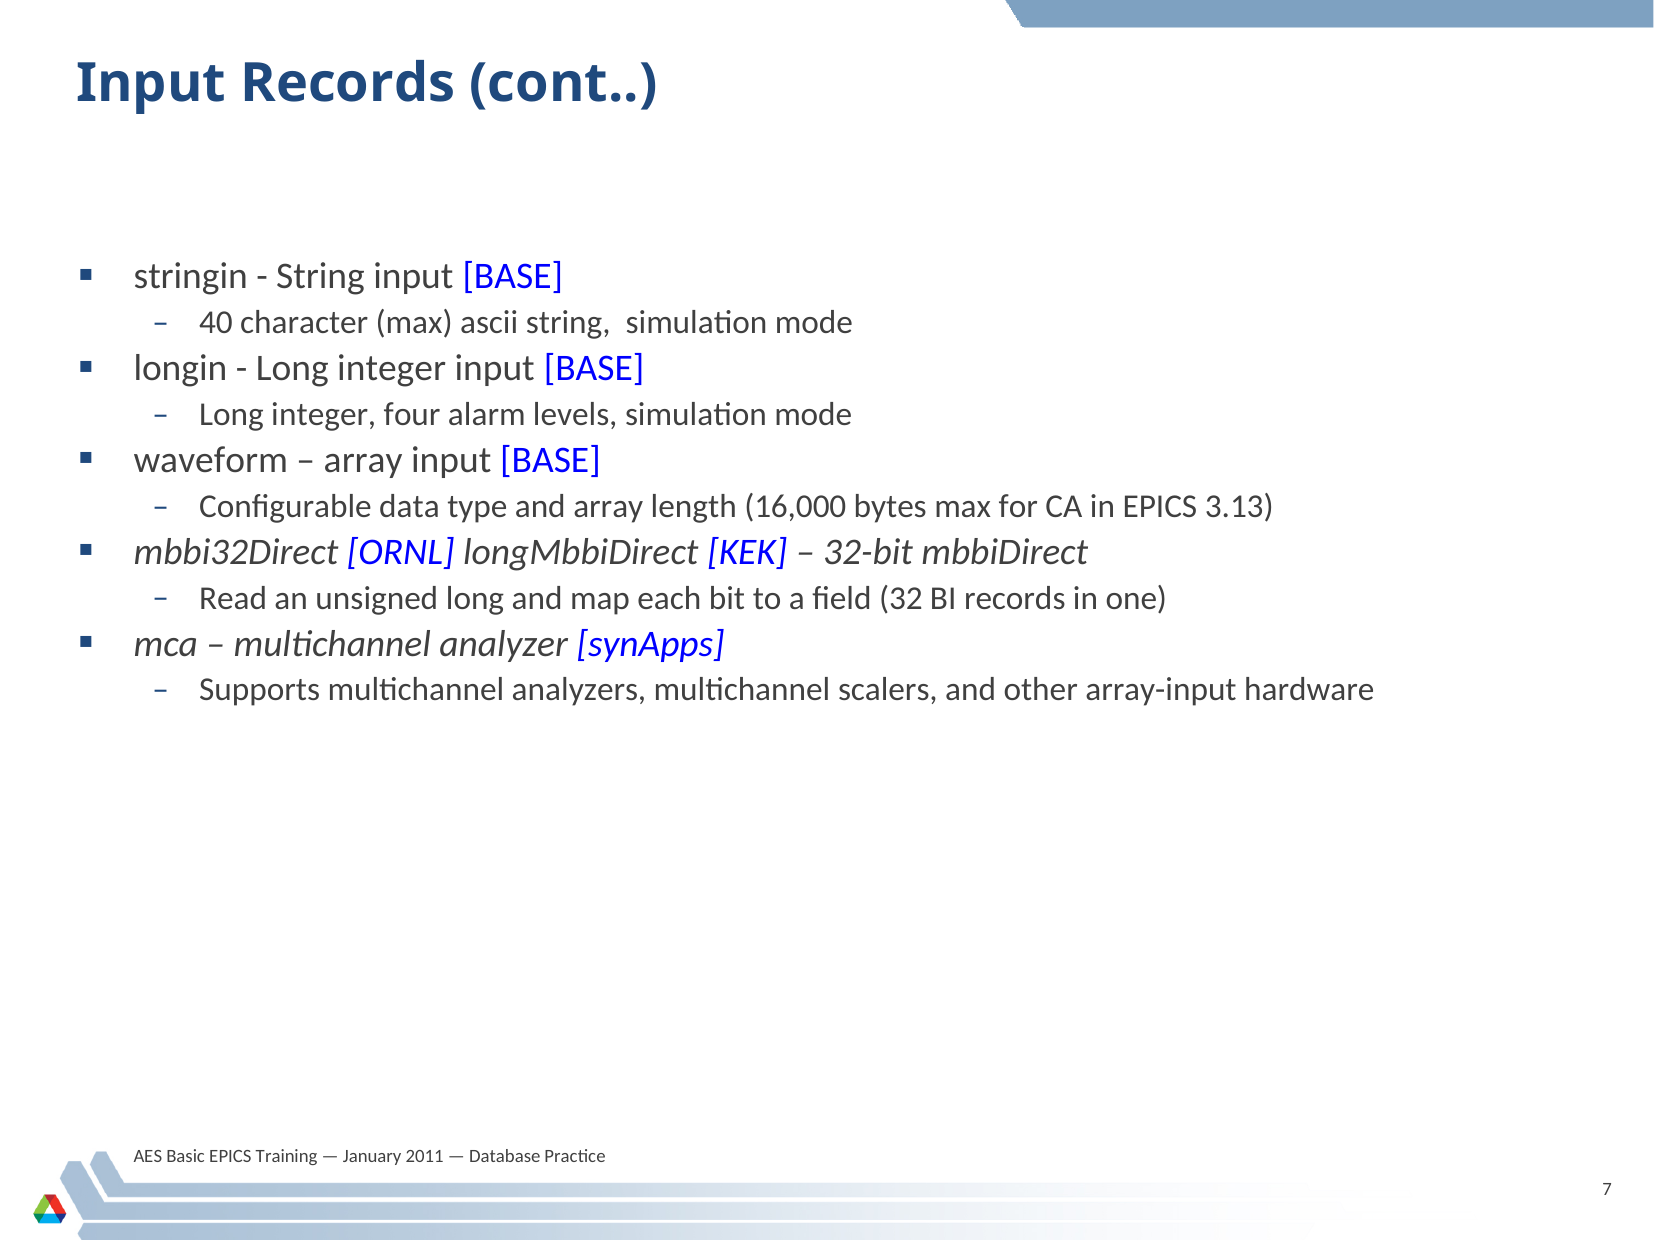

# Input Records (cont..)
stringin - String input [BASE]
40 character (max) ascii string, simulation mode
longin - Long integer input [BASE]
Long integer, four alarm levels, simulation mode
waveform – array input [BASE]
Configurable data type and array length (16,000 bytes max for CA in EPICS 3.13)
mbbi32Direct [ORNL] longMbbiDirect [KEK] – 32-bit mbbiDirect
Read an unsigned long and map each bit to a field (32 BI records in one)
mca – multichannel analyzer [synApps]
Supports multichannel analyzers, multichannel scalers, and other array-input hardware
AES Basic EPICS Training — January 2011 — Database Practice
7